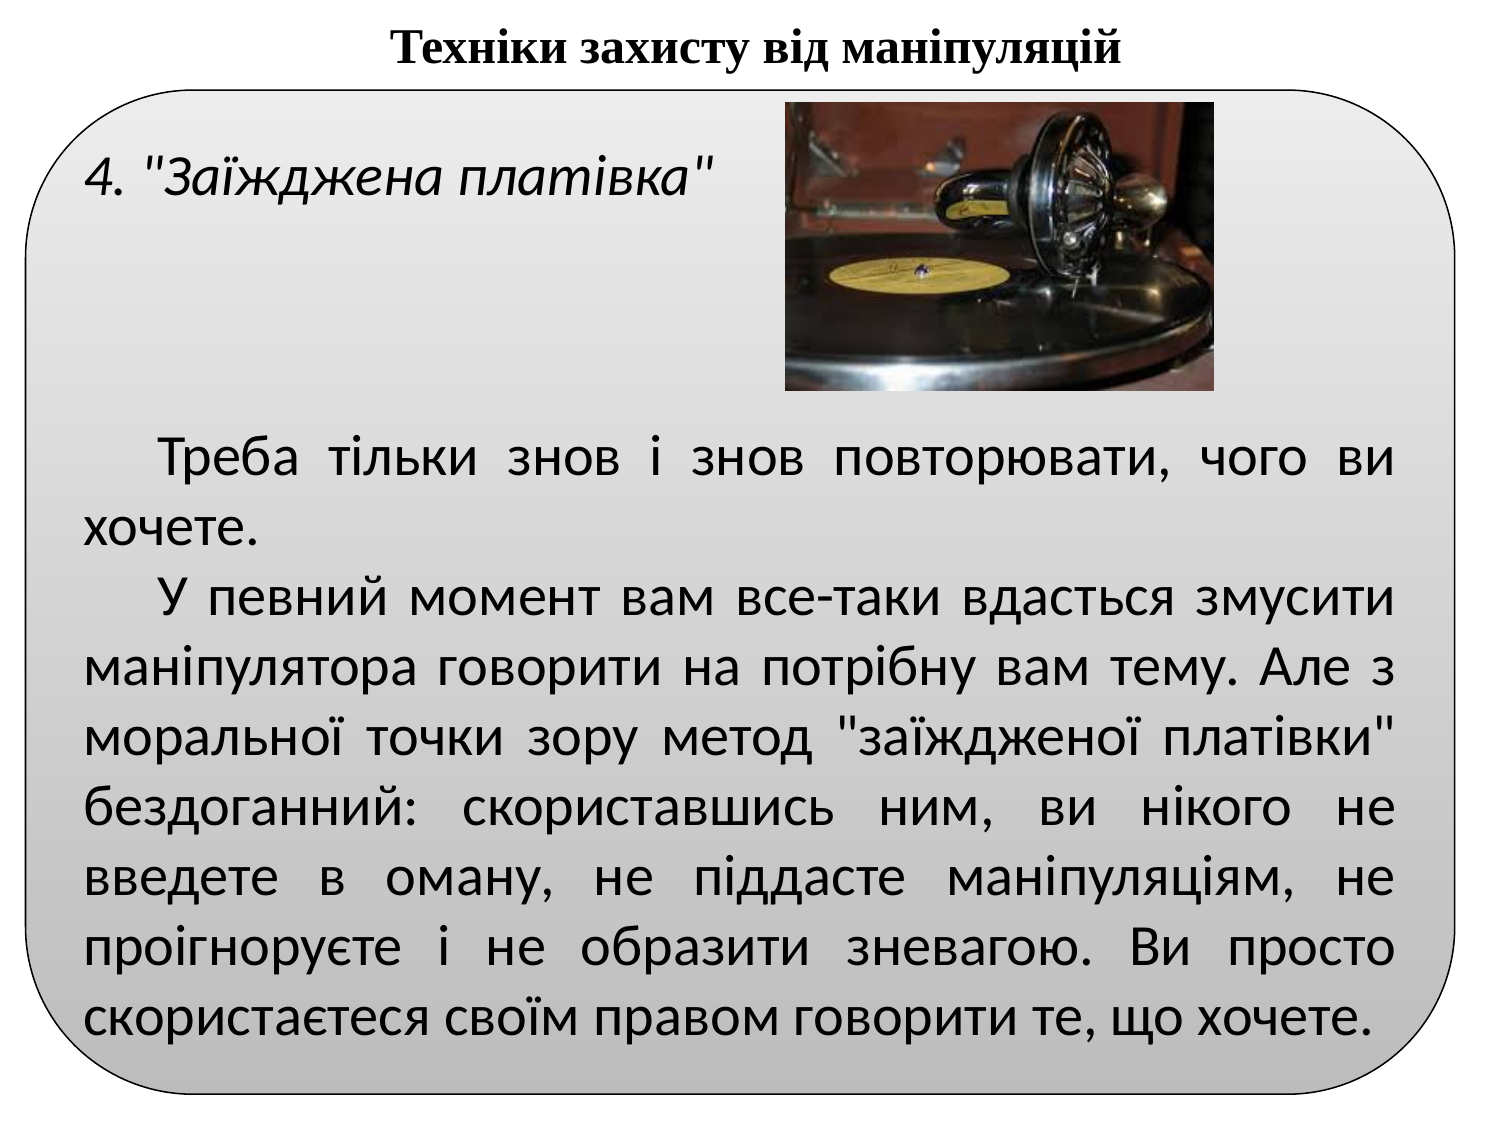

# Техніки захисту від маніпуляцій
4. "Заїжджена платівка"
	Треба тільки знов і знов повторювати, чого ви хочете.
	У певний момент вам все-таки вдасться змусити маніпулятора говорити на потрібну вам тему. Але з моральної точки зору метод "заїждженої платівки" бездоганний: скориставшись ним, ви нікого не введете в оману, не піддасте маніпуляціям, не проігноруєте і не образити зневагою. Ви просто скористаєтеся своїм правом говорити те, що хочете.